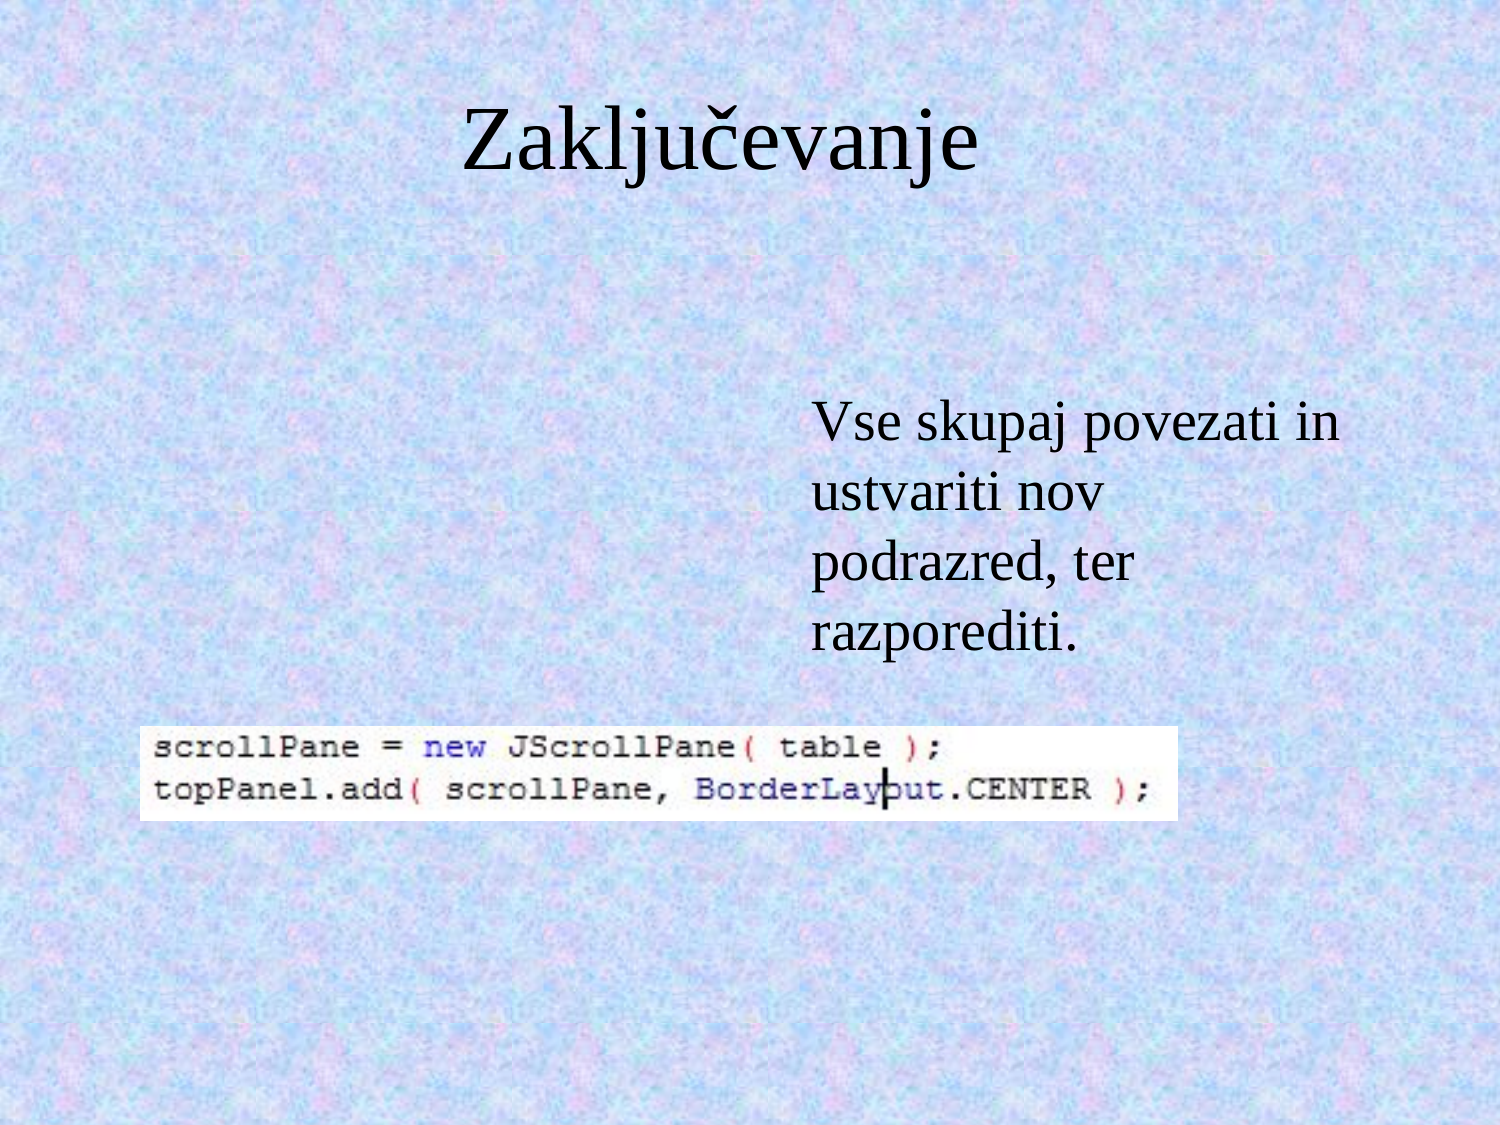

Zaključevanje
Vse skupaj povezati in ustvariti nov podrazred, ter razporediti.